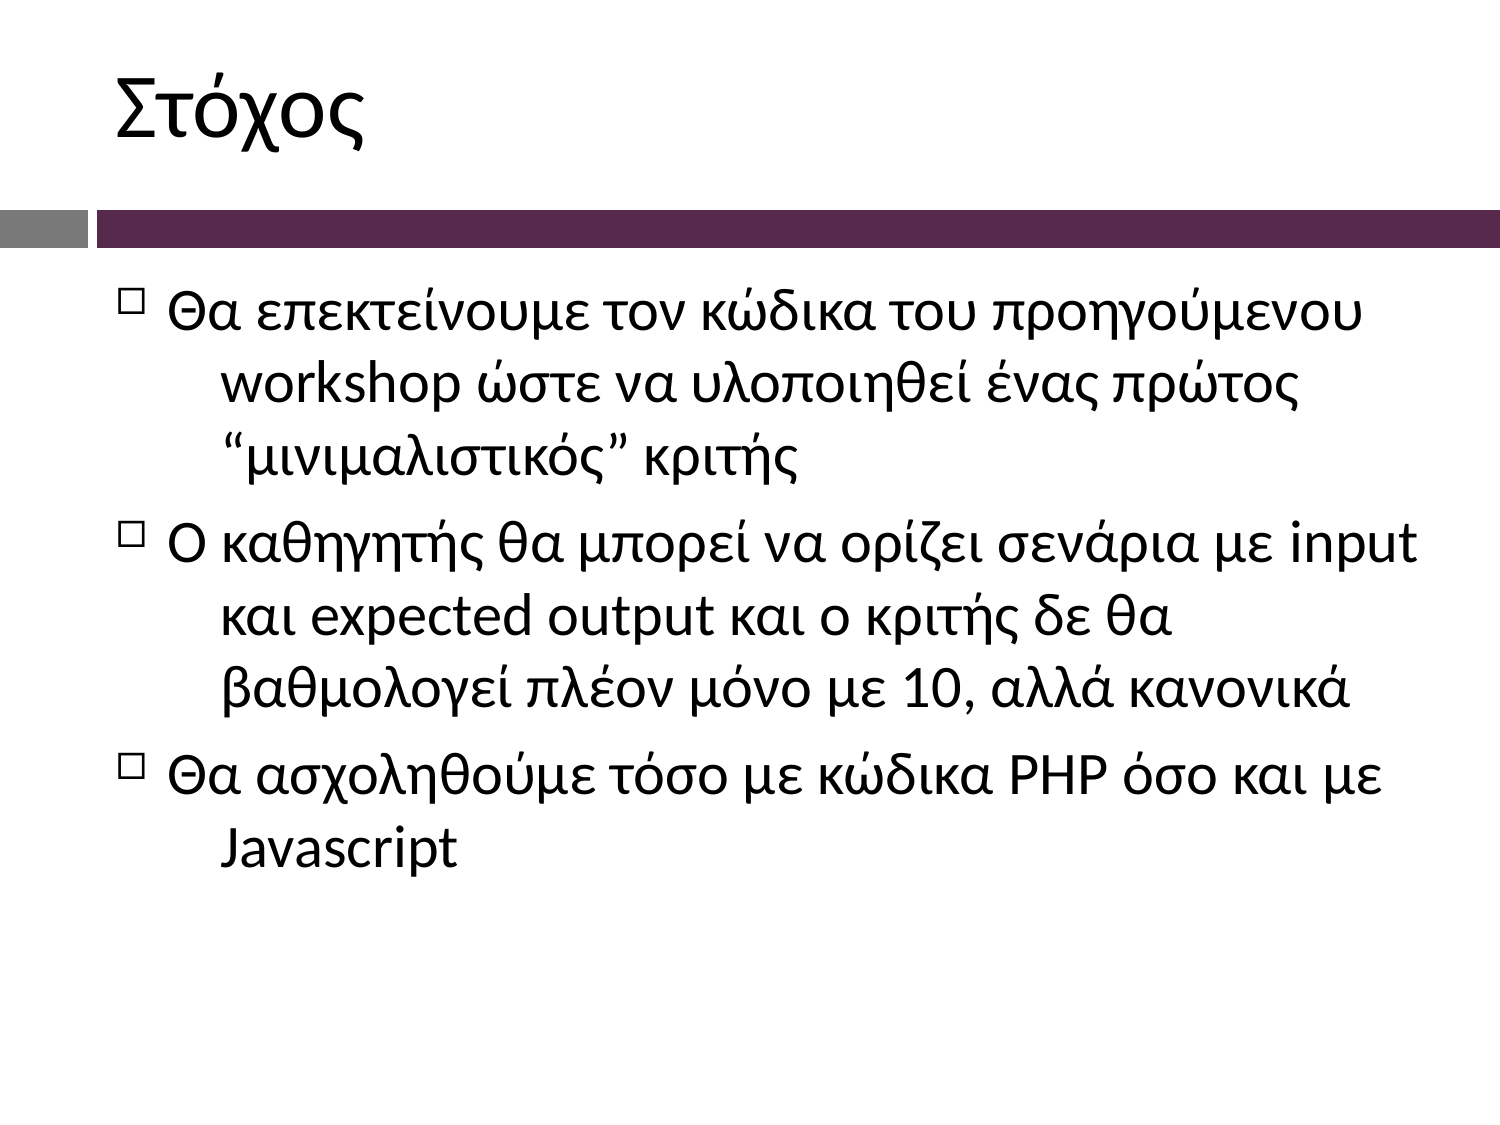

# Στόχος
Θα επεκτείνουμε τον κώδικα του προηγούμενου workshop ώστε να υλοποιηθεί ένας πρώτος “μινιμαλιστικός” κριτής
Ο καθηγητής θα μπορεί να ορίζει σενάρια με input και expected output και ο κριτής δε θα βαθμολογεί πλέον μόνο με 10, αλλά κανονικά
Θα ασχοληθούμε τόσο με κώδικα PHP όσο και με Javascript